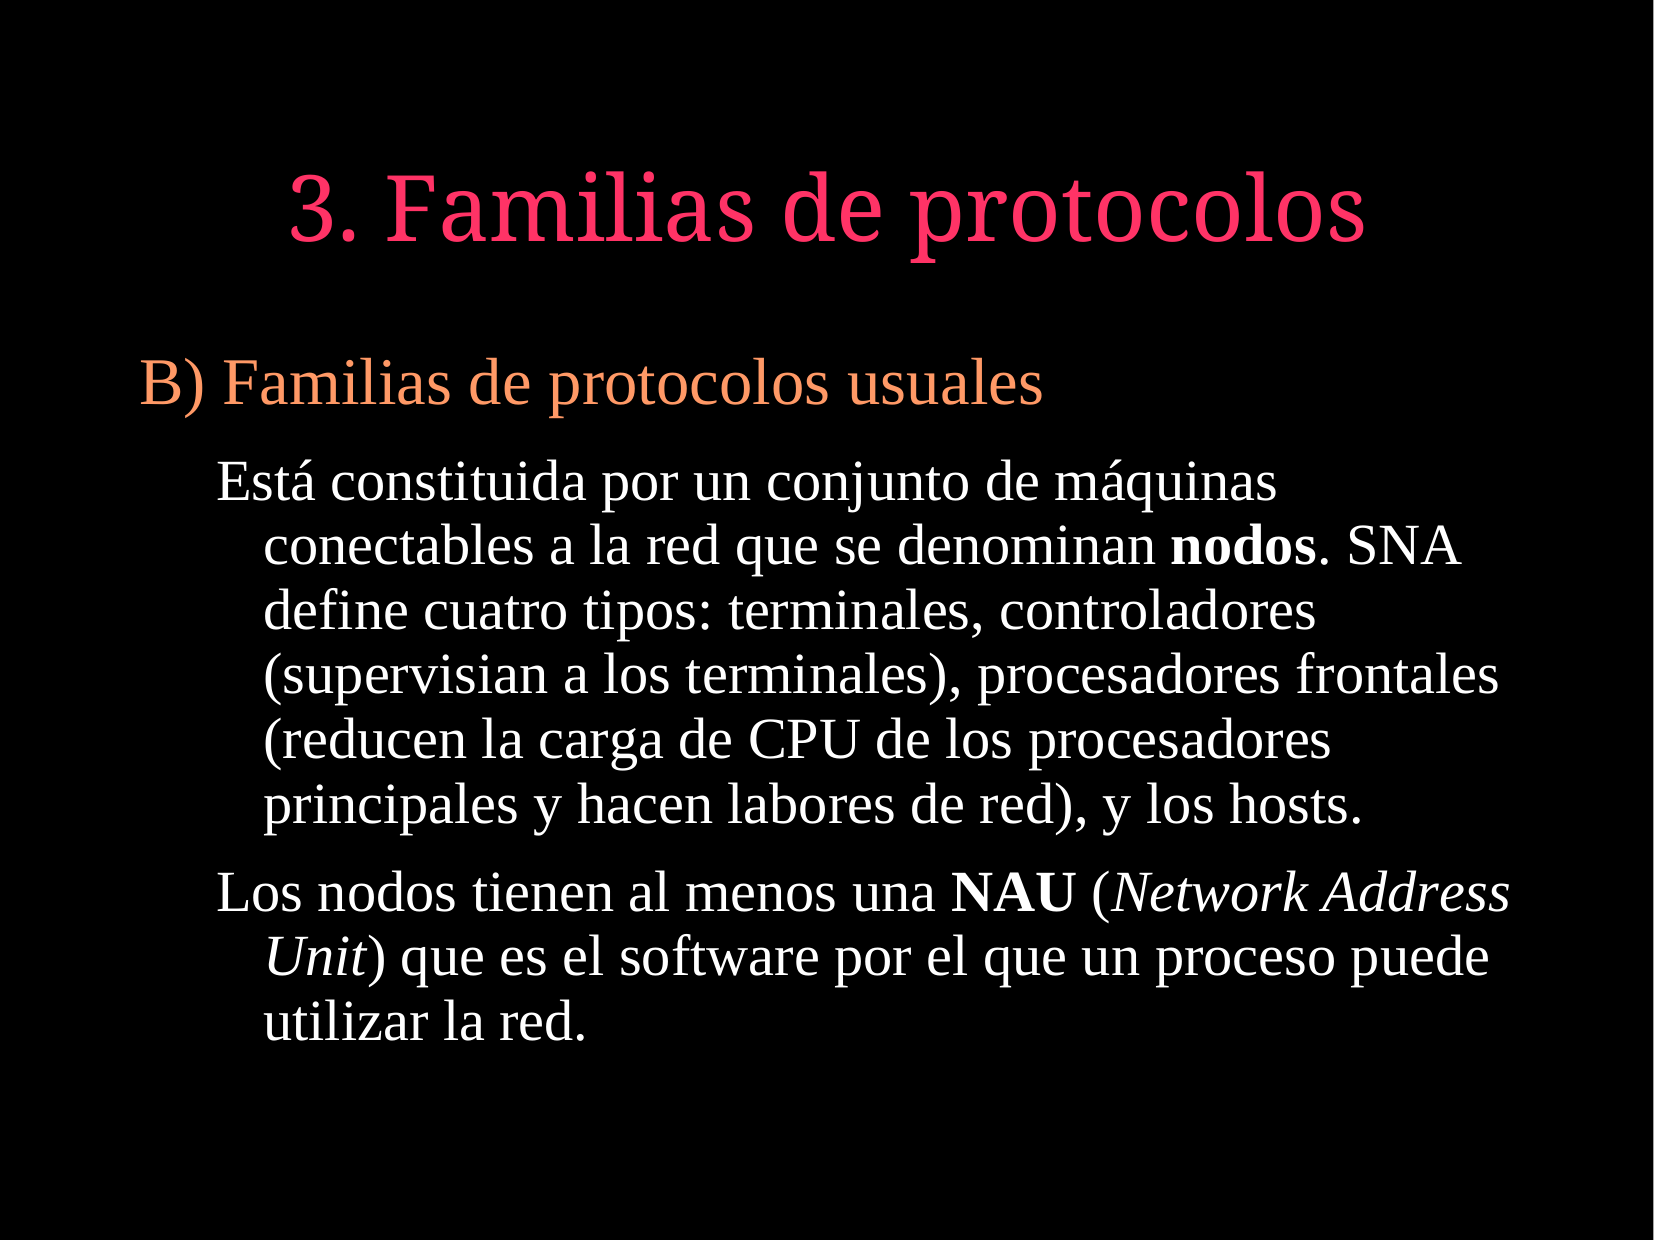

# 3. Familias de protocolos
B) Familias de protocolos usuales
Está constituida por un conjunto de máquinas conectables a la red que se denominan nodos. SNA define cuatro tipos: terminales, controladores (supervisian a los terminales), procesadores frontales (reducen la carga de CPU de los procesadores principales y hacen labores de red), y los hosts.
Los nodos tienen al menos una NAU (Network Address Unit) que es el software por el que un proceso puede utilizar la red.